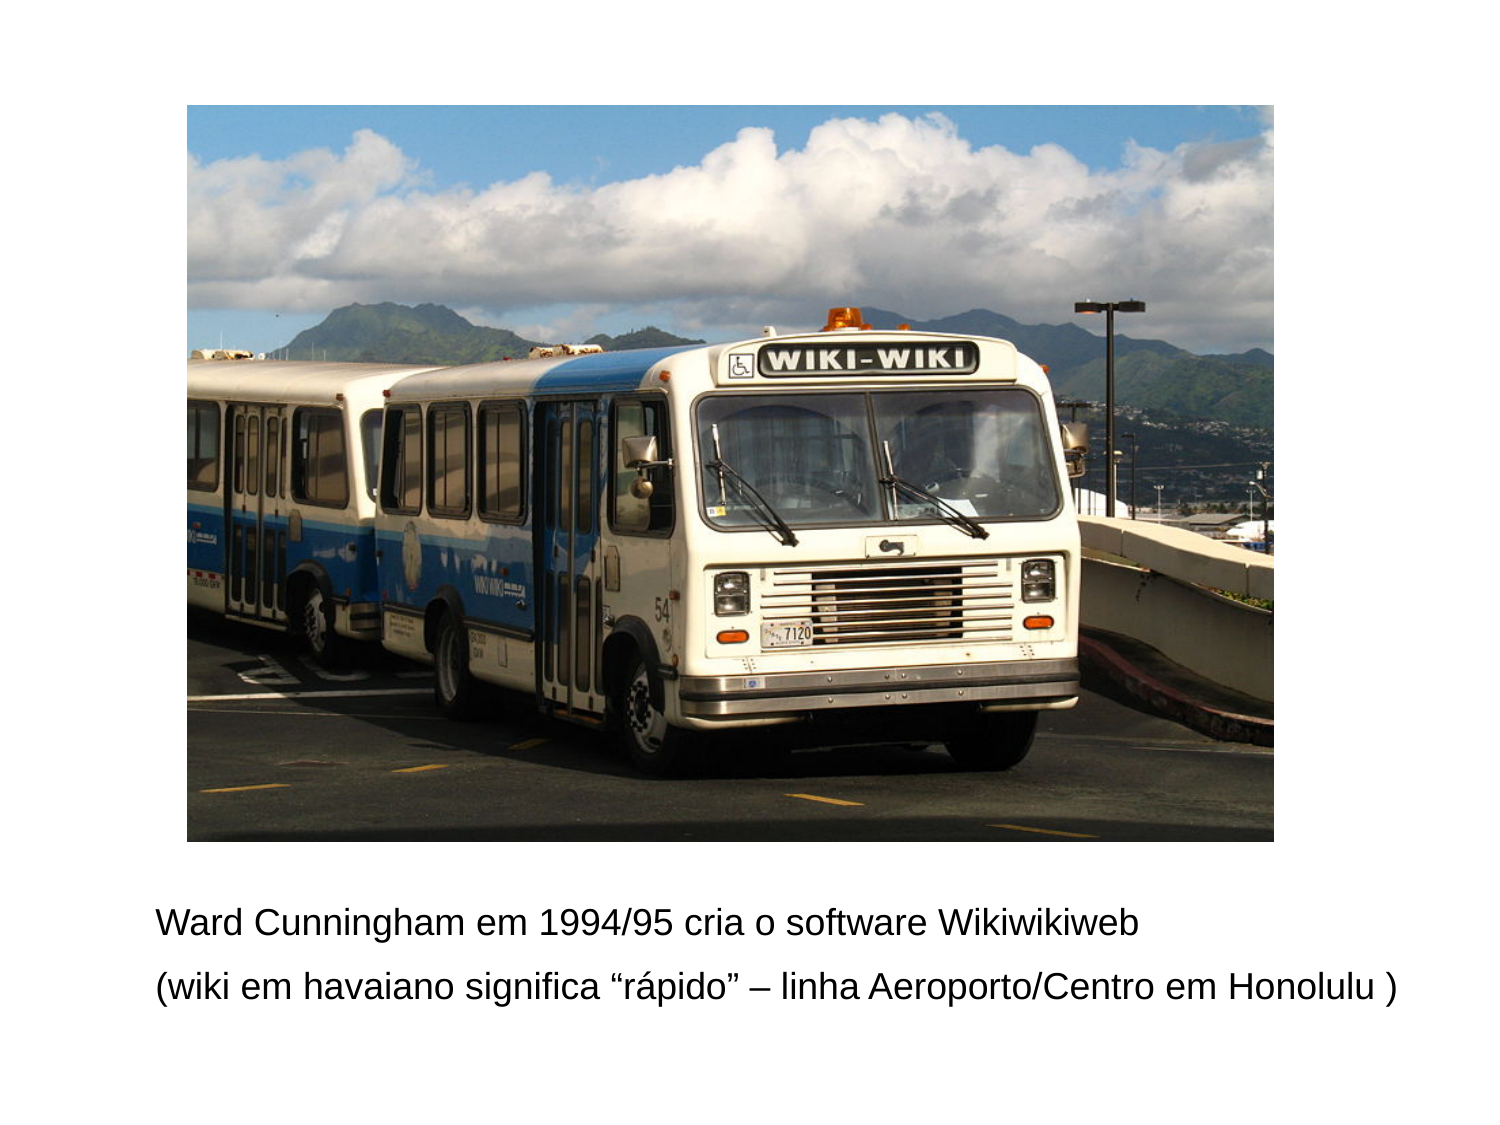

Ward Cunningham em 1994/95 cria o software Wikiwikiweb
(wiki em havaiano significa “rápido” – linha Aeroporto/Centro em Honolulu )